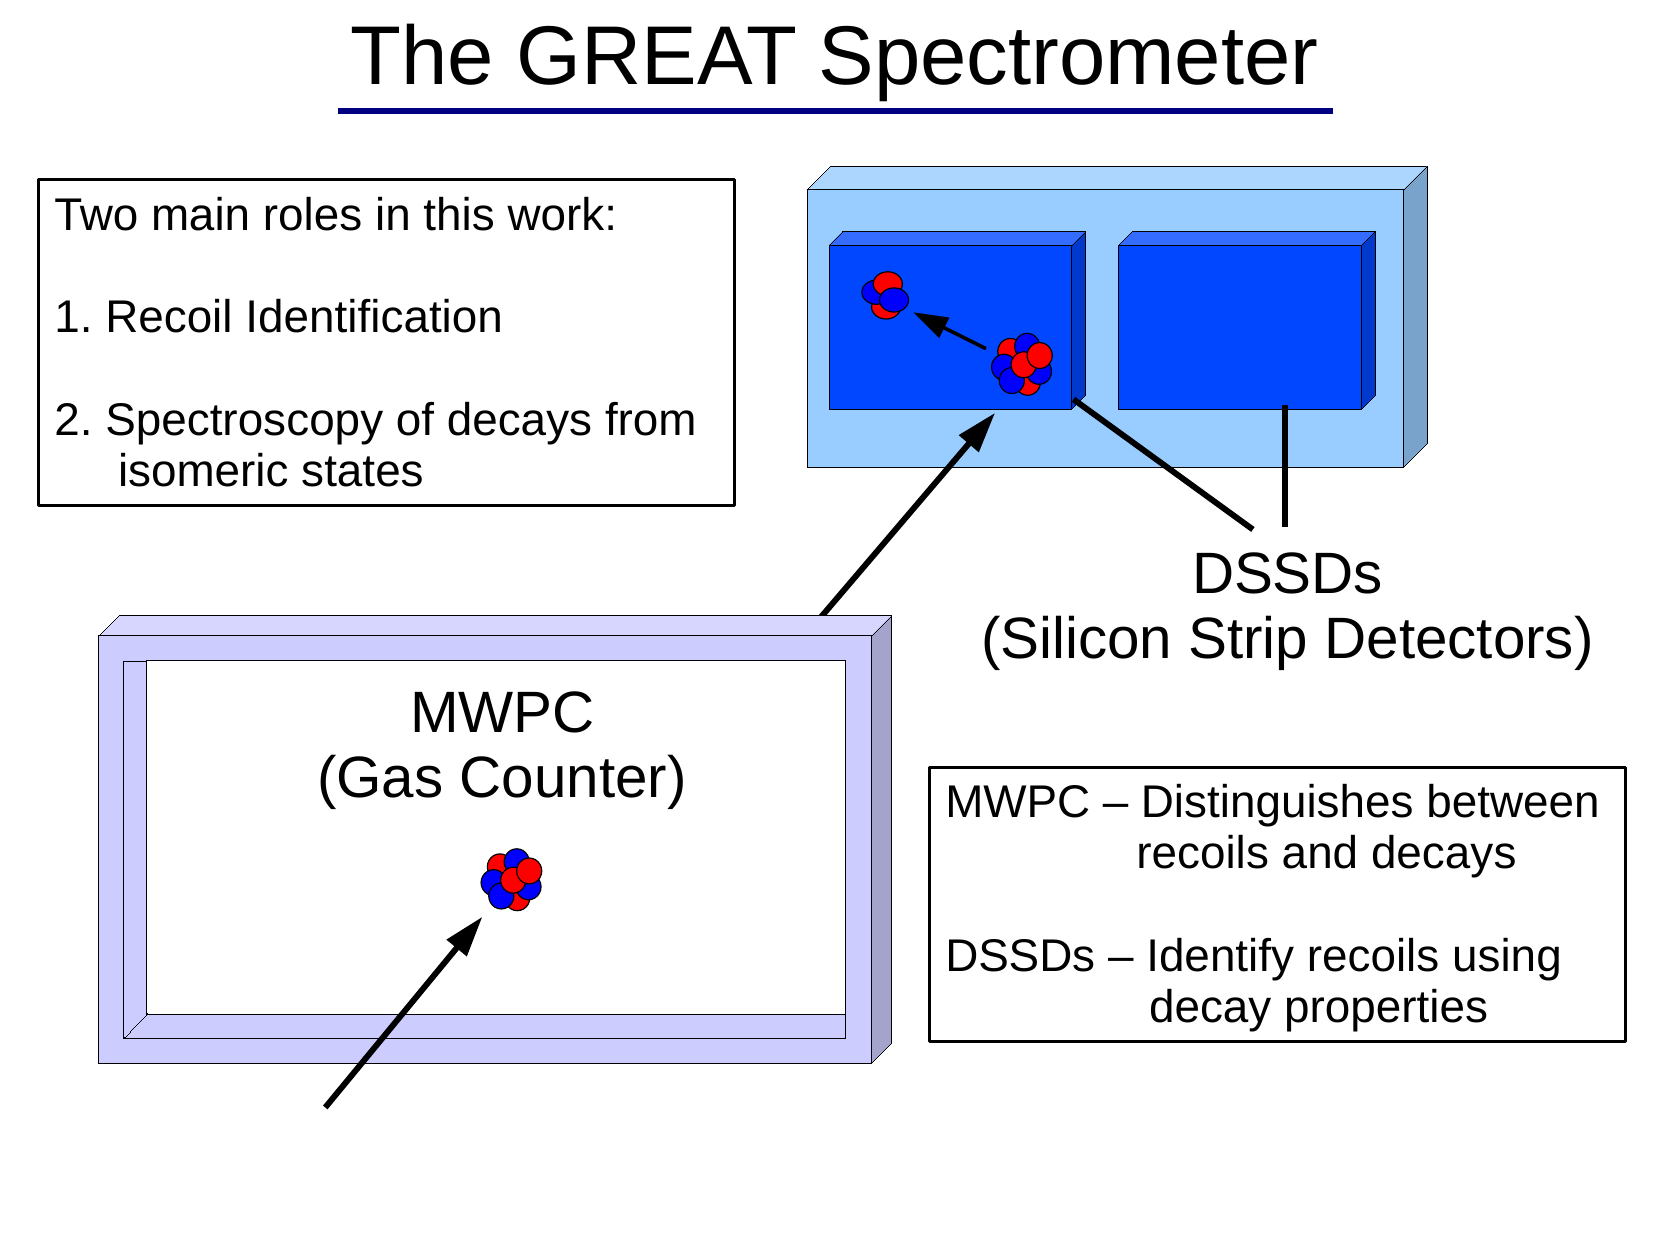

The GREAT Spectrometer
Two main roles in this work:
 Recoil Identification
 Spectroscopy of decays from isomeric states
DSSDs
(Silicon Strip Detectors)
MWPC
(Gas Counter)
MWPC – Distinguishes between recoils and decays
DSSDs – Identify recoils using decay properties